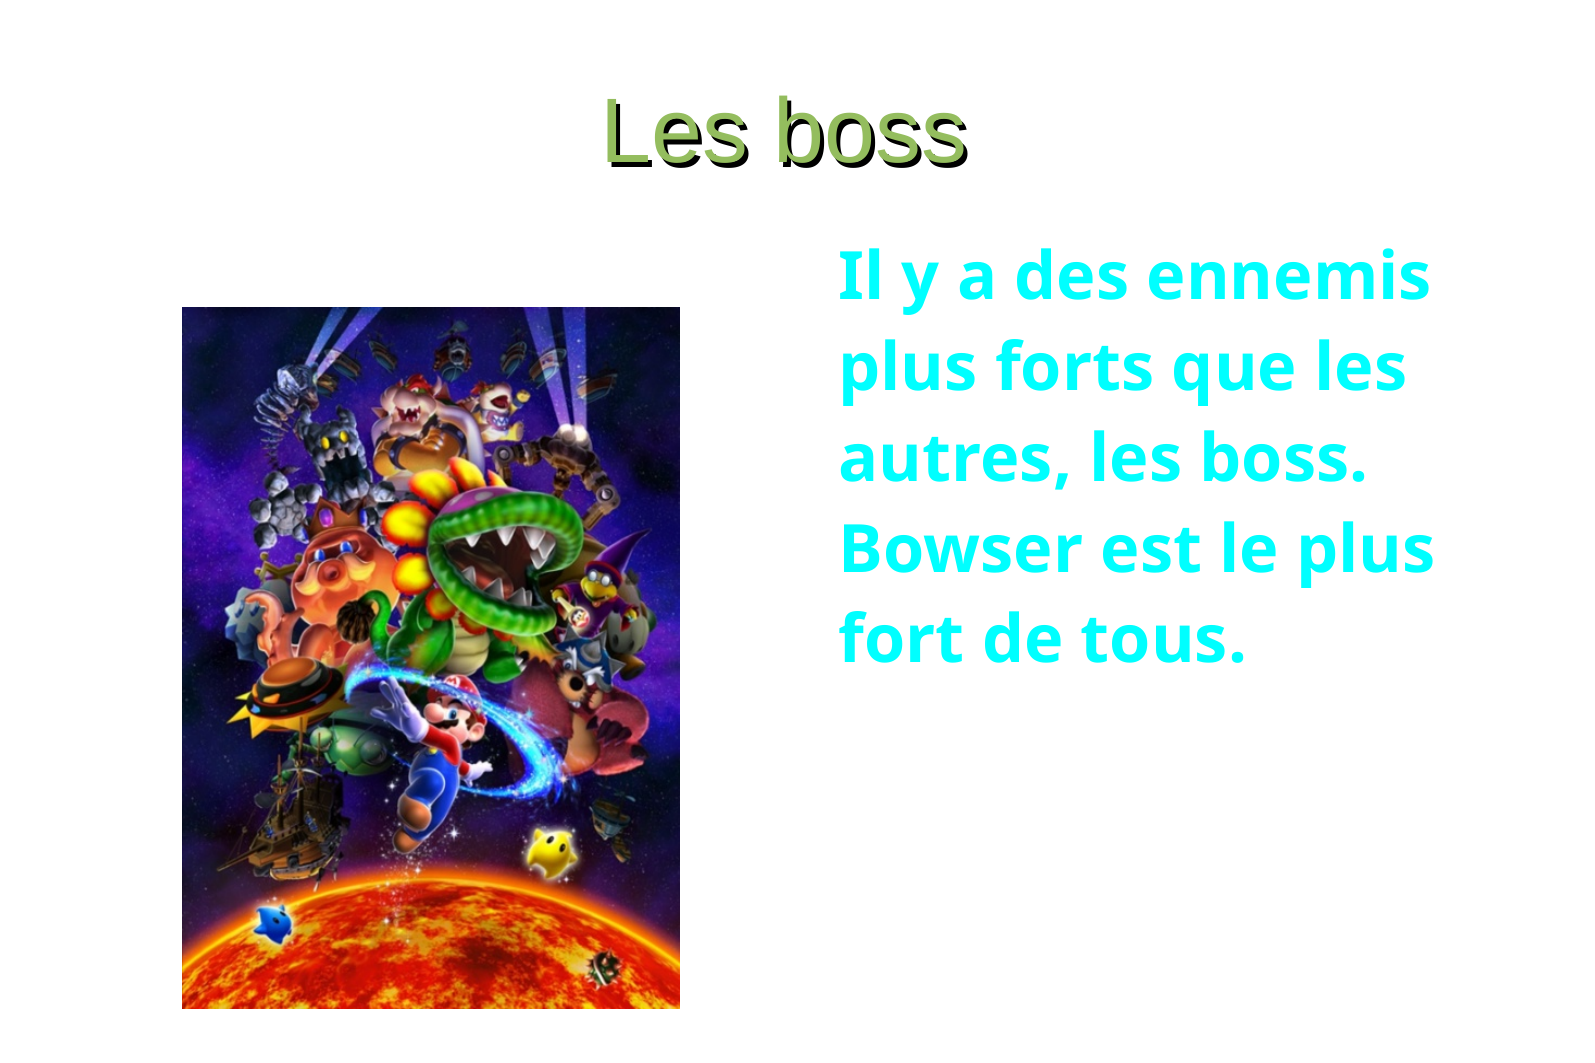

# Les boss
Il y a des ennemis plus forts que les autres, les boss. Bowser est le plus fort de tous.